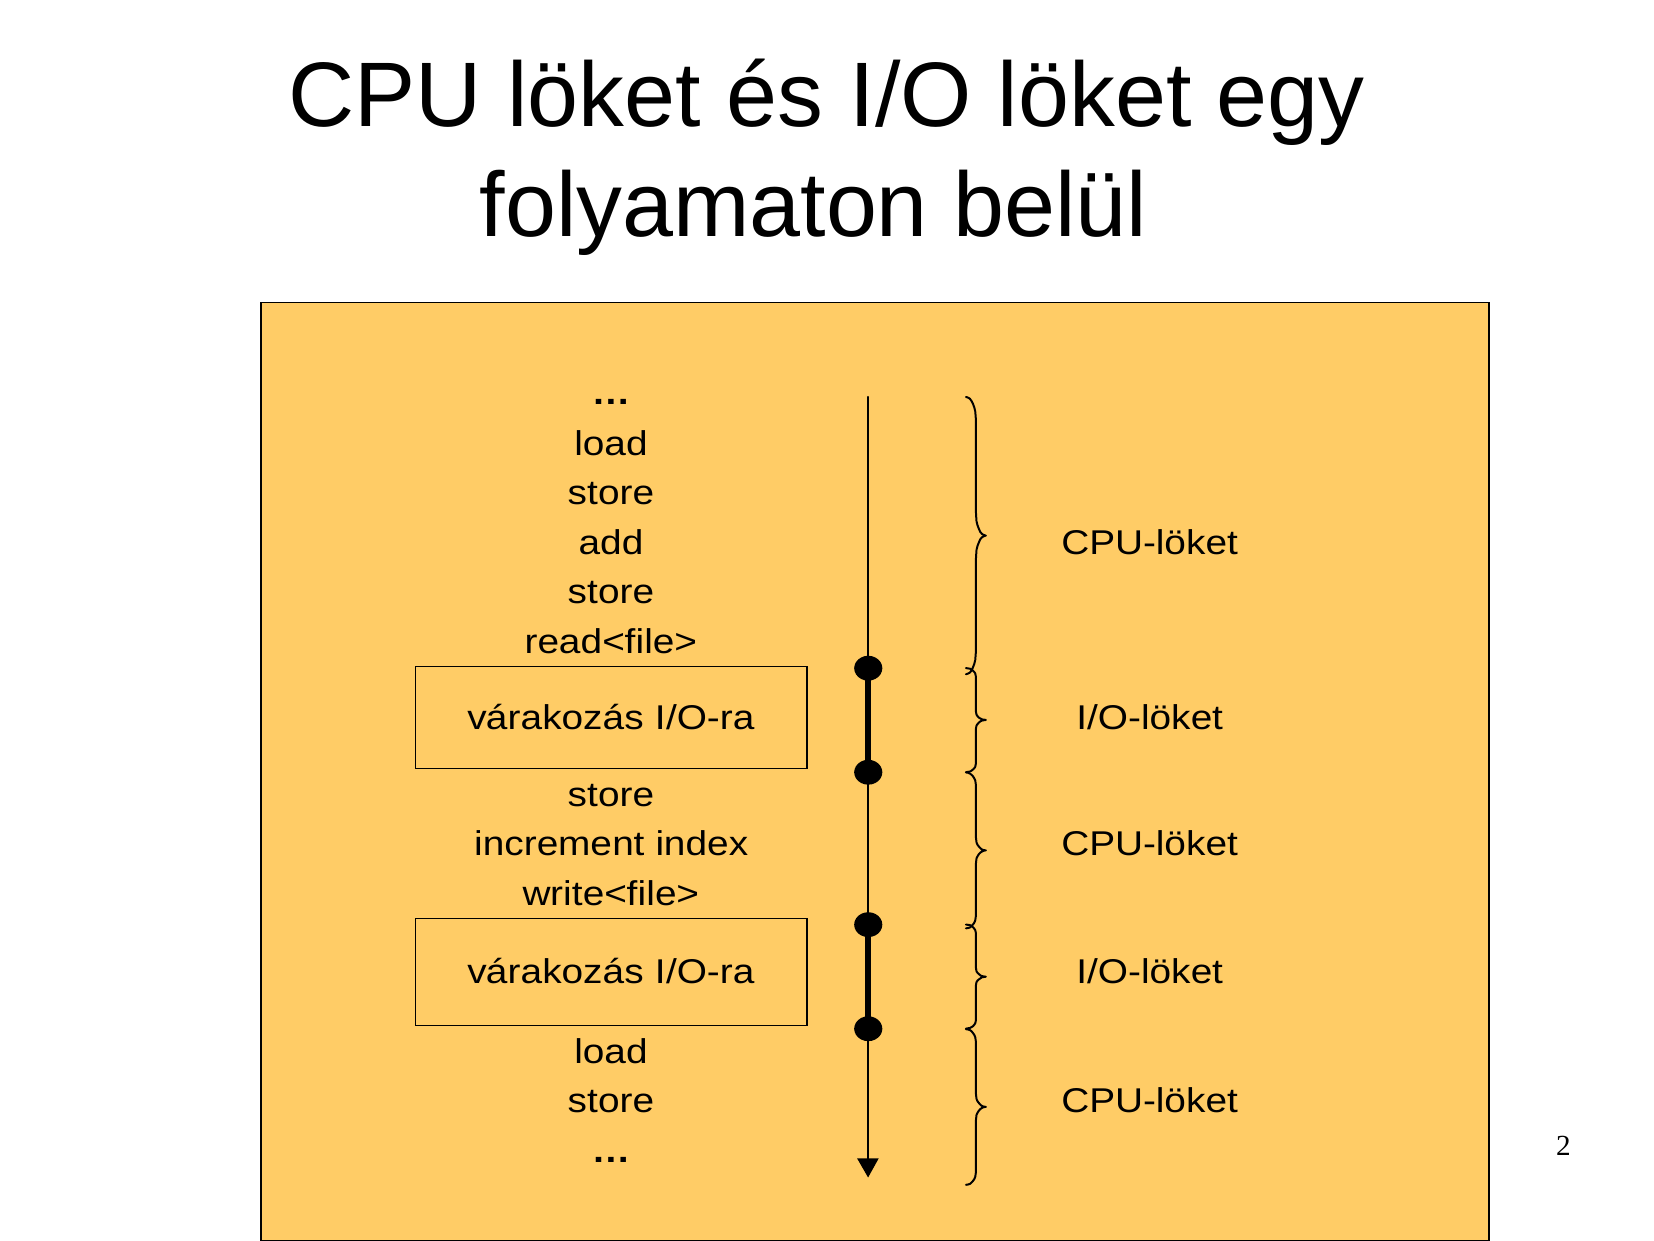

# CPU löket és I/O löket egy folyamaton belül
2